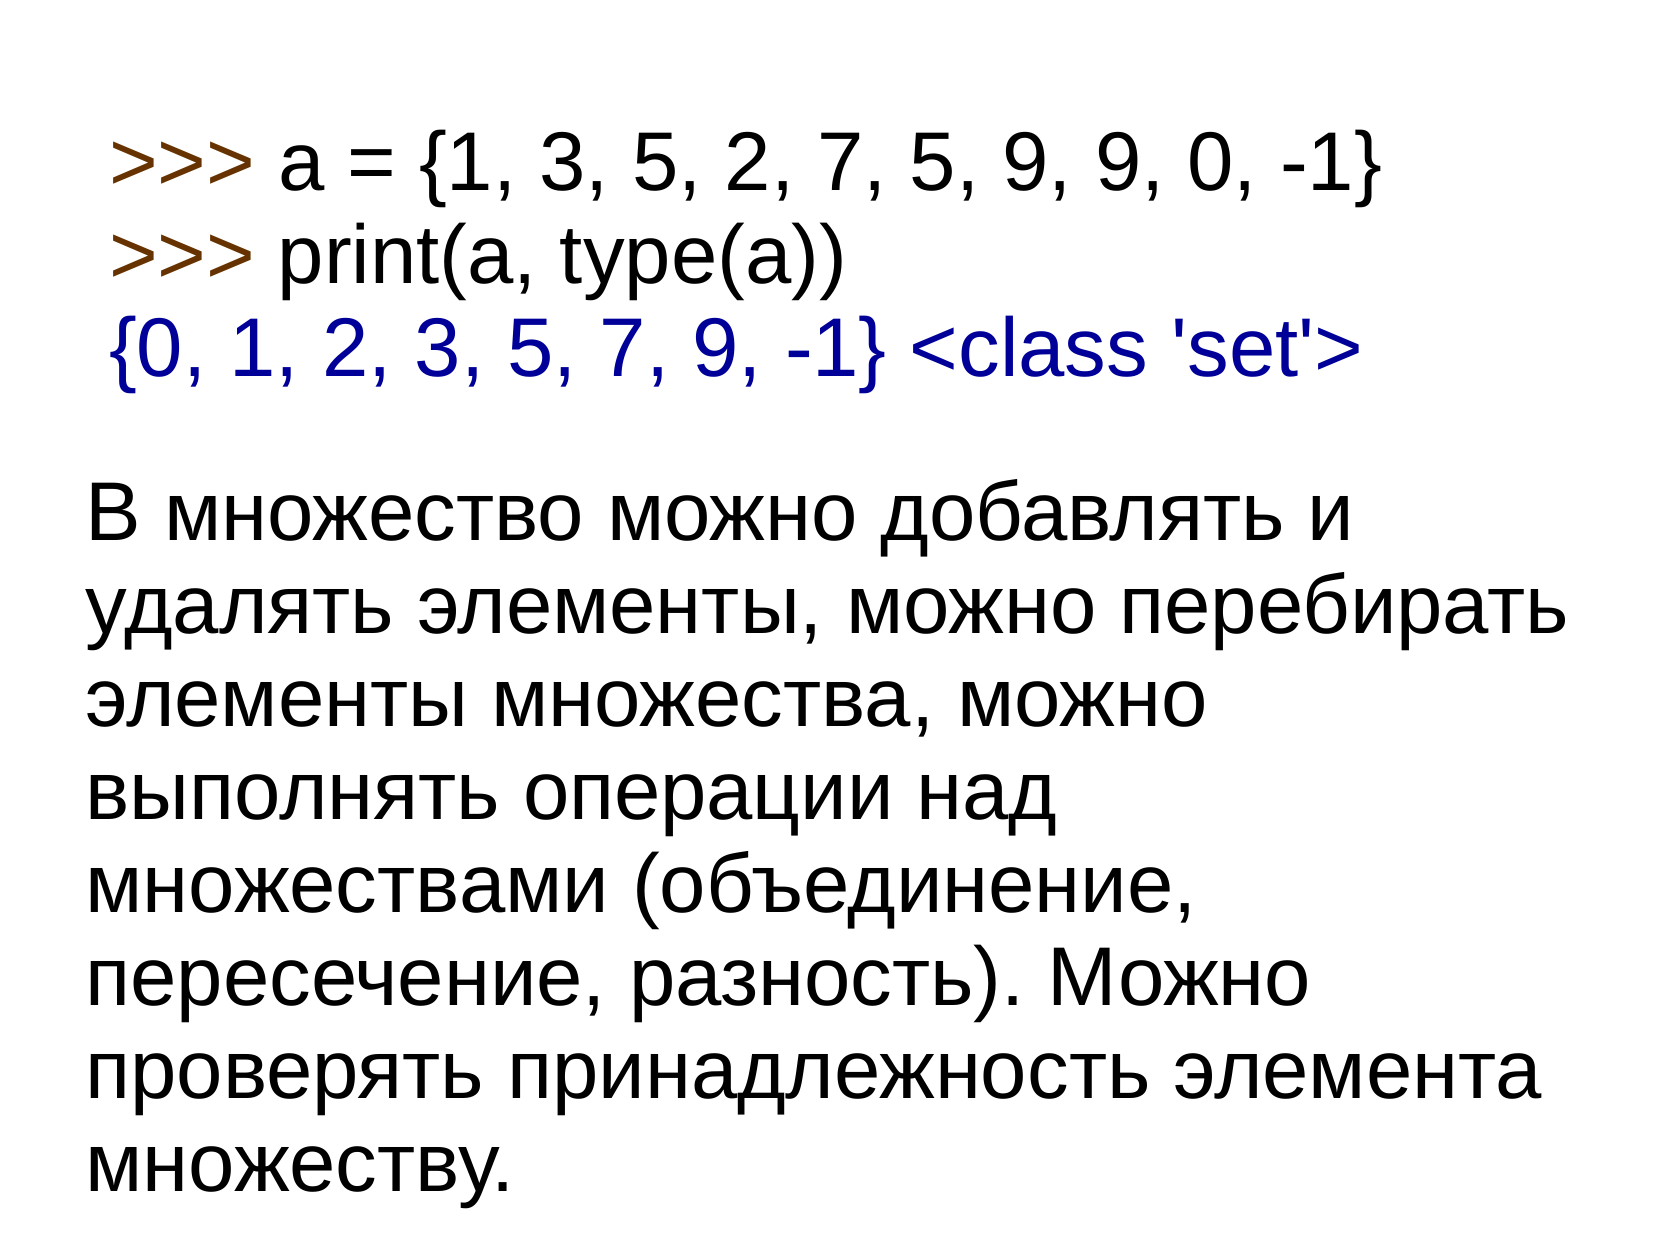

>>> a = {1, 3, 5, 2, 7, 5, 9, 9, 0, -1}
>>> print(a, type(a))
{0, 1, 2, 3, 5, 7, 9, -1} <class 'set'>
В множество можно добавлять и удалять элементы, можно перебирать элементы множества, можно выполнять операции над множествами (объединение, пересечение, разность). Можно проверять принадлежность элемента множеству.